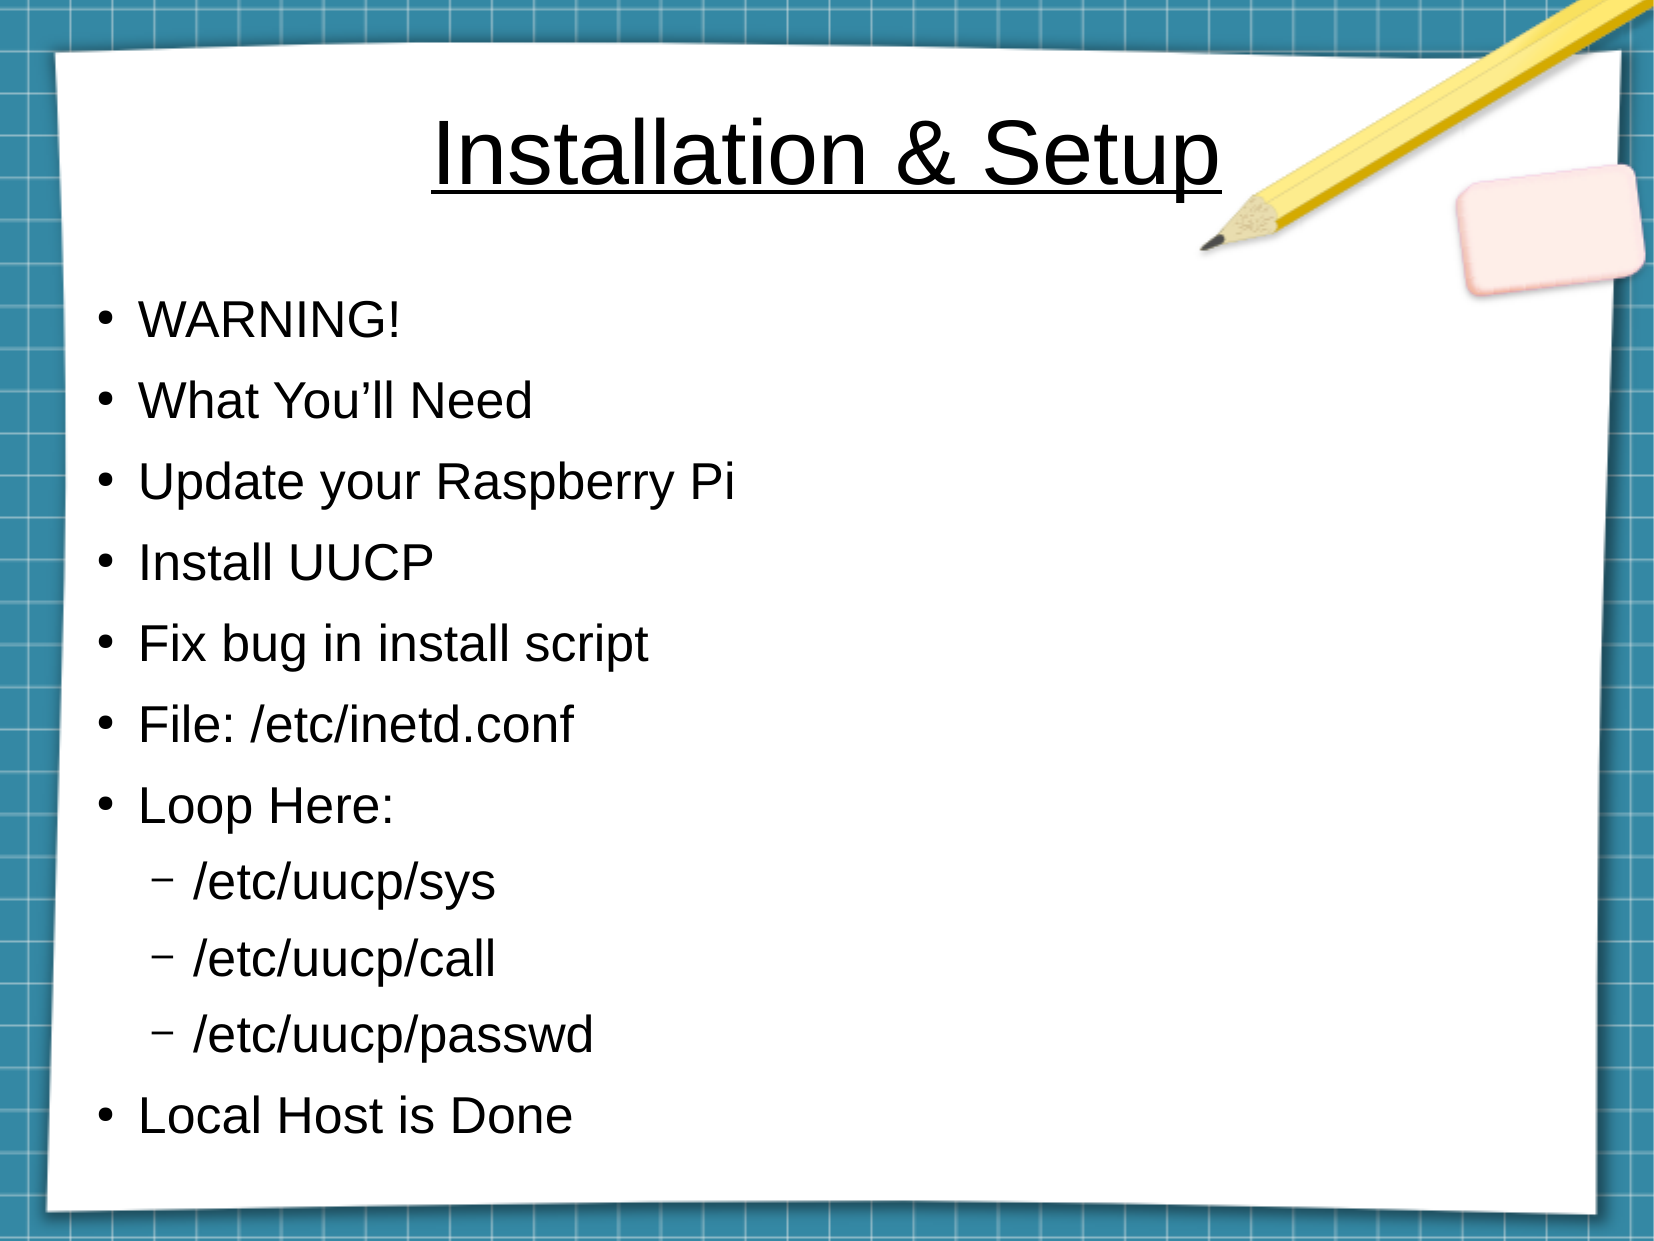

# Installation & Setup
WARNING!
What You’ll Need
Update your Raspberry Pi
Install UUCP
Fix bug in install script
File: /etc/inetd.conf
Loop Here:
/etc/uucp/sys
/etc/uucp/call
/etc/uucp/passwd
Local Host is Done